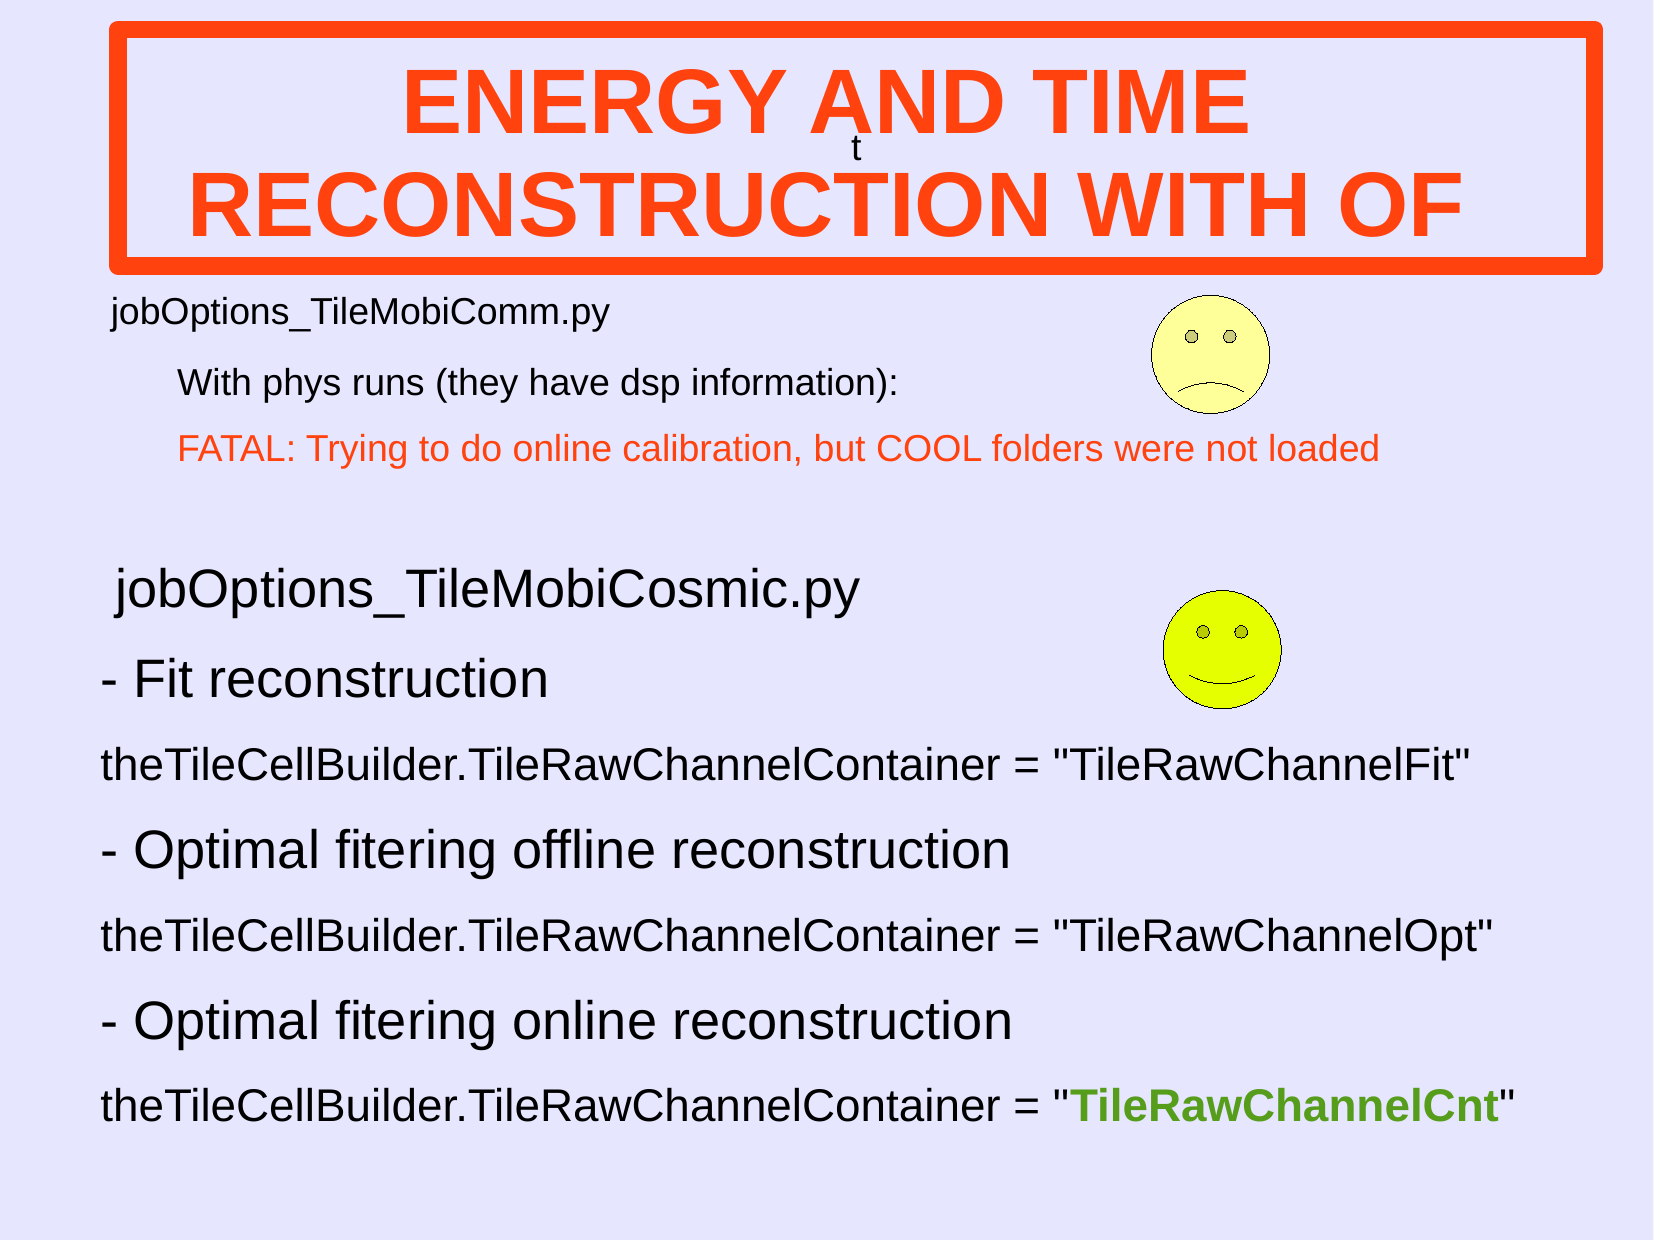

t
# ENERGY AND TIME RECONSTRUCTION WITH OF
 jobOptions_TileMobiComm.py
With phys runs (they have dsp information):
FATAL: Trying to do online calibration, but COOL folders were not loaded
 jobOptions_TileMobiCosmic.py
- Fit reconstruction
theTileCellBuilder.TileRawChannelContainer = "TileRawChannelFit"
- Optimal fitering offline reconstruction
theTileCellBuilder.TileRawChannelContainer = "TileRawChannelOpt"
- Optimal fitering online reconstruction
theTileCellBuilder.TileRawChannelContainer = "TileRawChannelCnt"